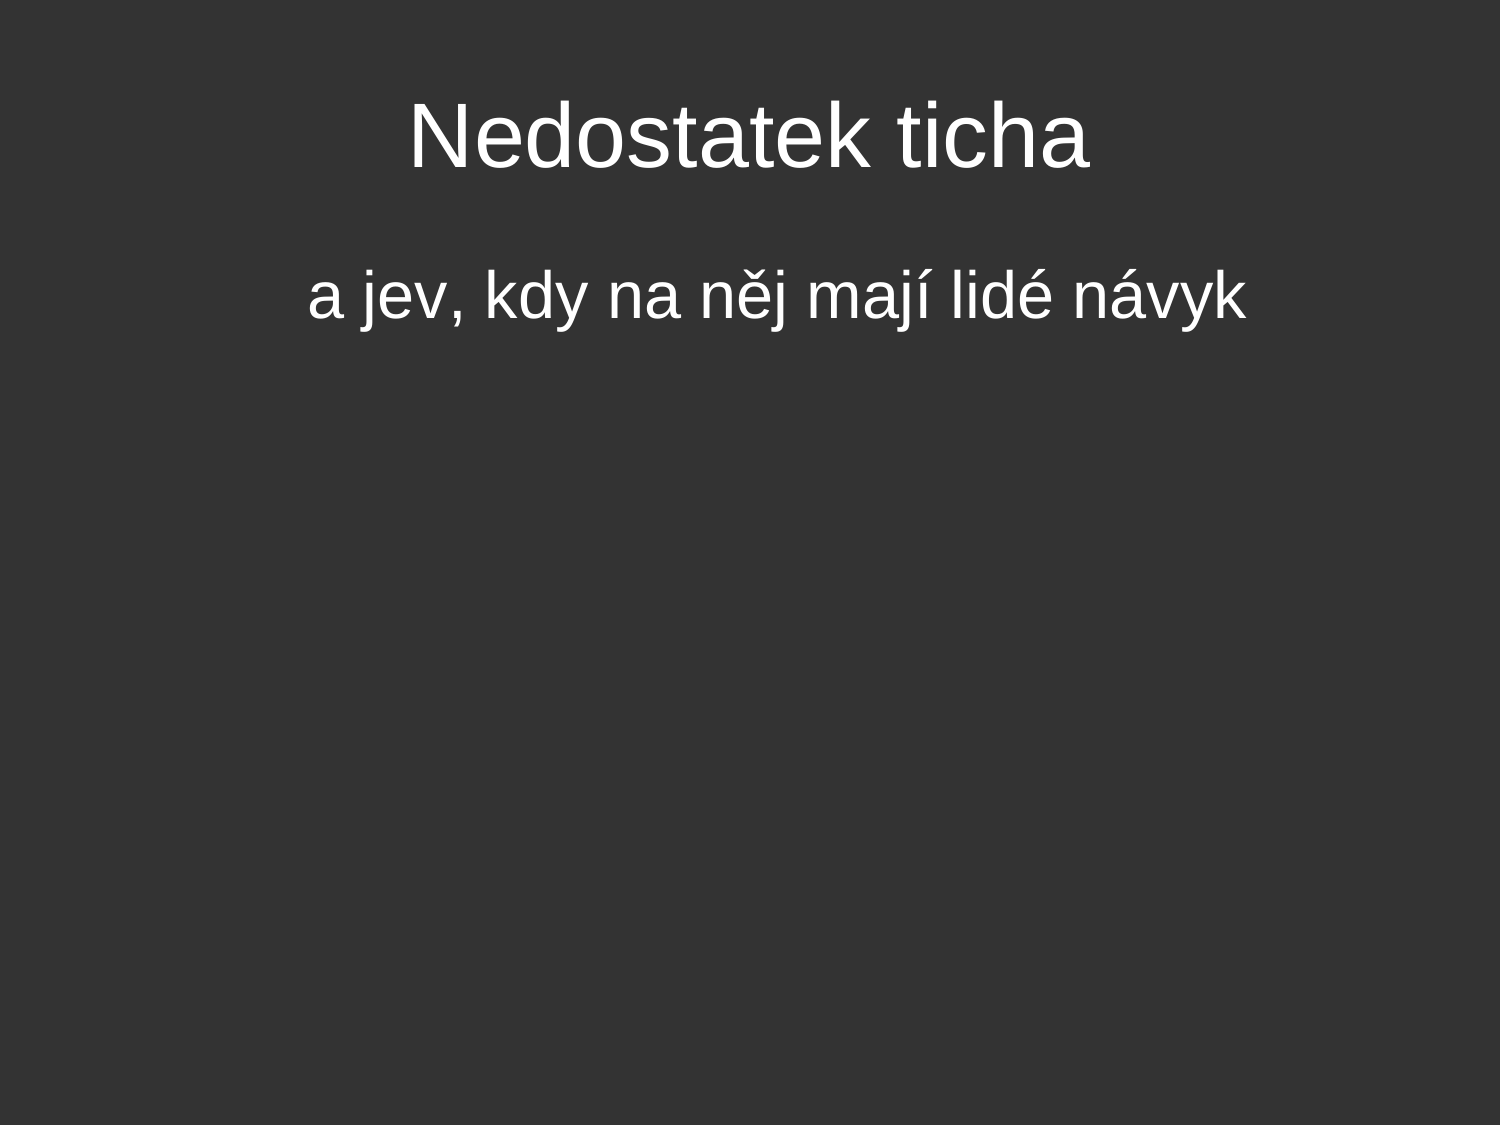

# Nedostatek ticha
a jev, kdy na něj mají lidé návyk